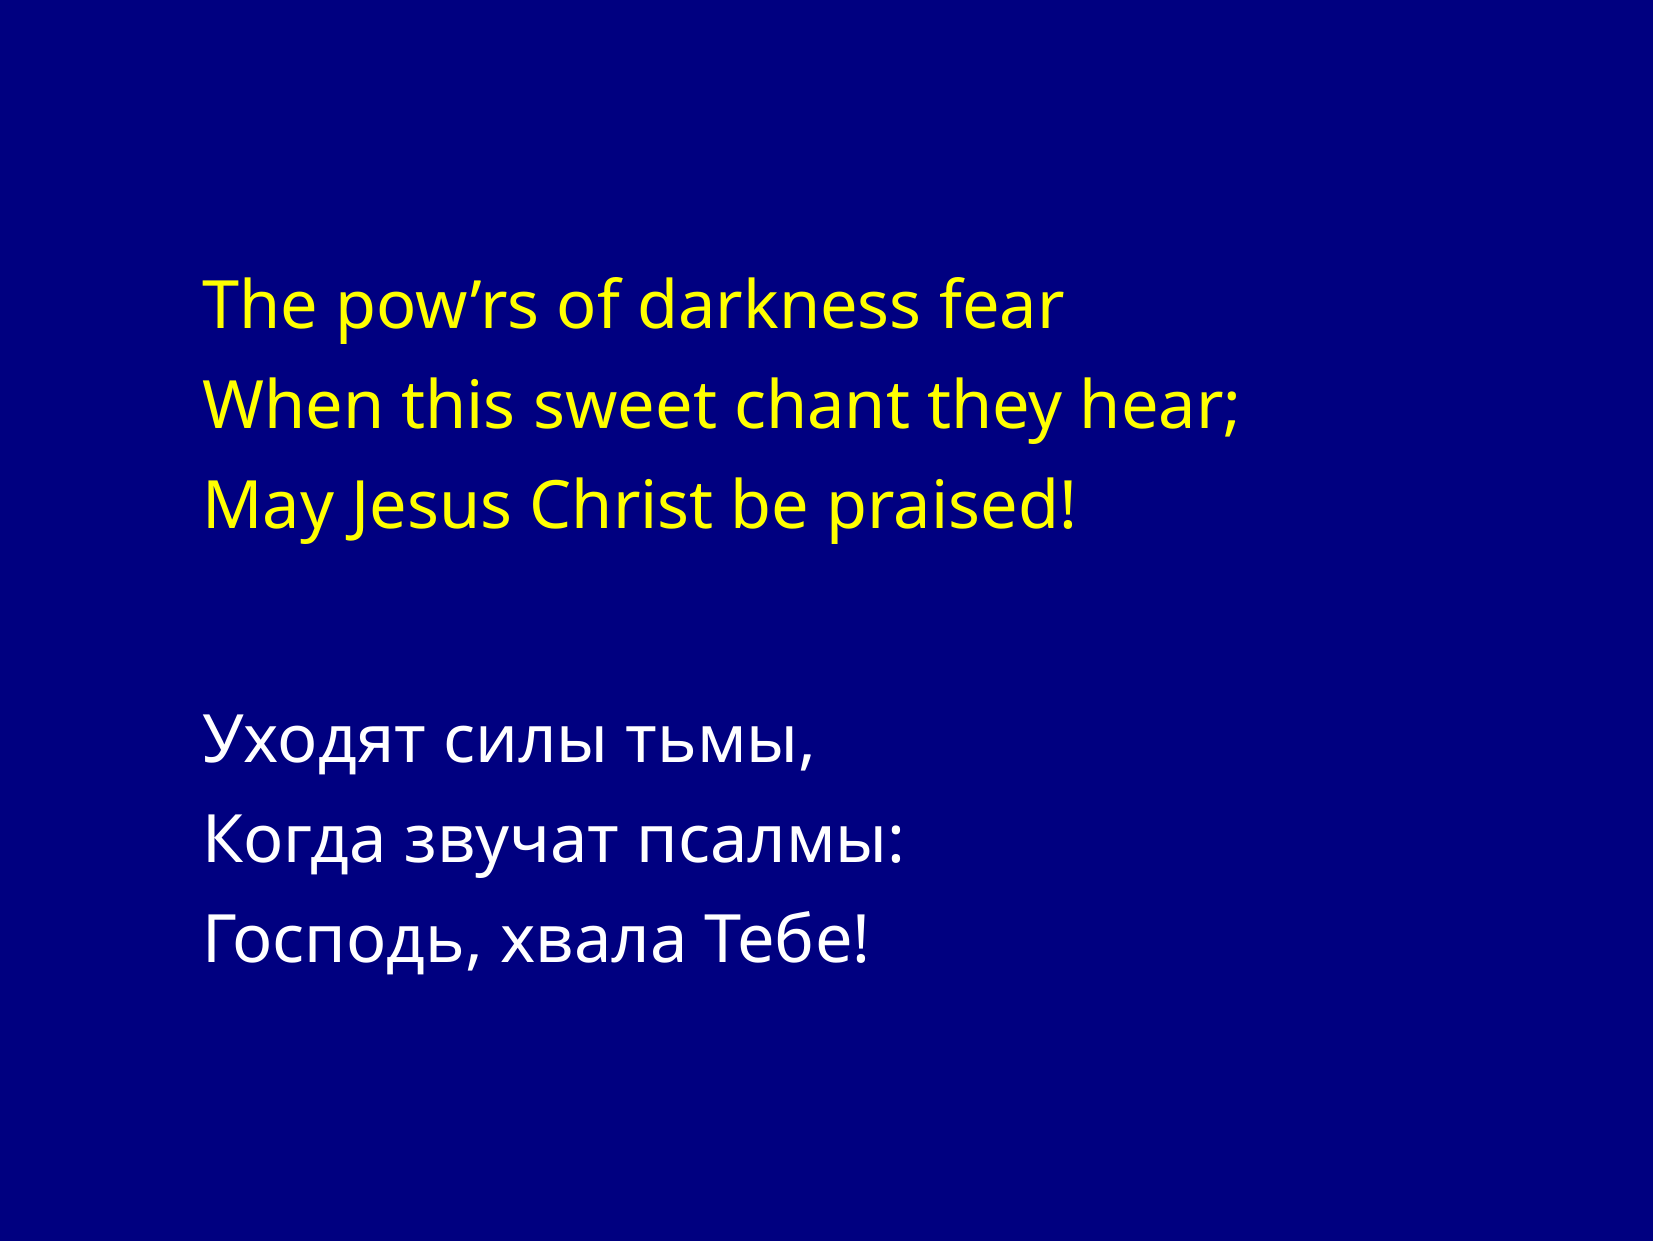

The pow’rs of darkness fear
	When this sweet chant they hear;
	May Jesus Christ be praised!
	Уходят силы тьмы,
	Когда звучат псалмы:
	Господь, хвала Тебе!